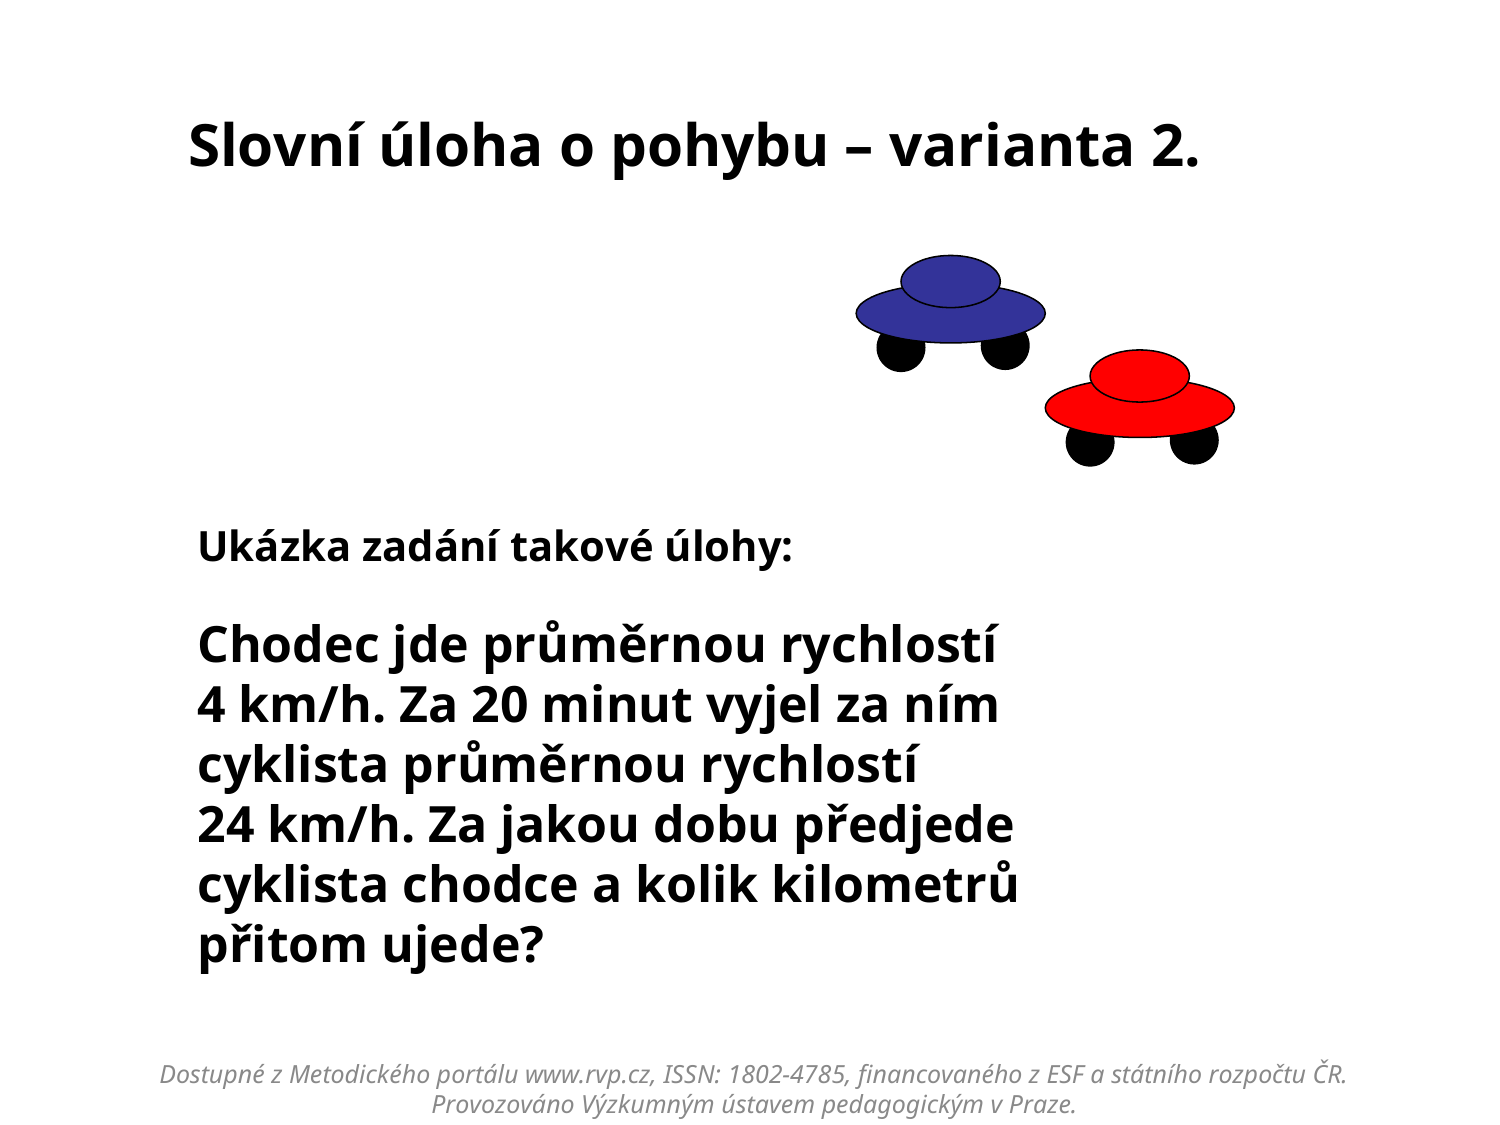

Slovní úloha o pohybu – varianta 2.
Ukázka zadání takové úlohy:
Chodec jde průměrnou rychlostí
4 km/h. Za 20 minut vyjel za ním cyklista průměrnou rychlostí
24 km/h. Za jakou dobu předjede cyklista chodce a kolik kilometrů přitom ujede?